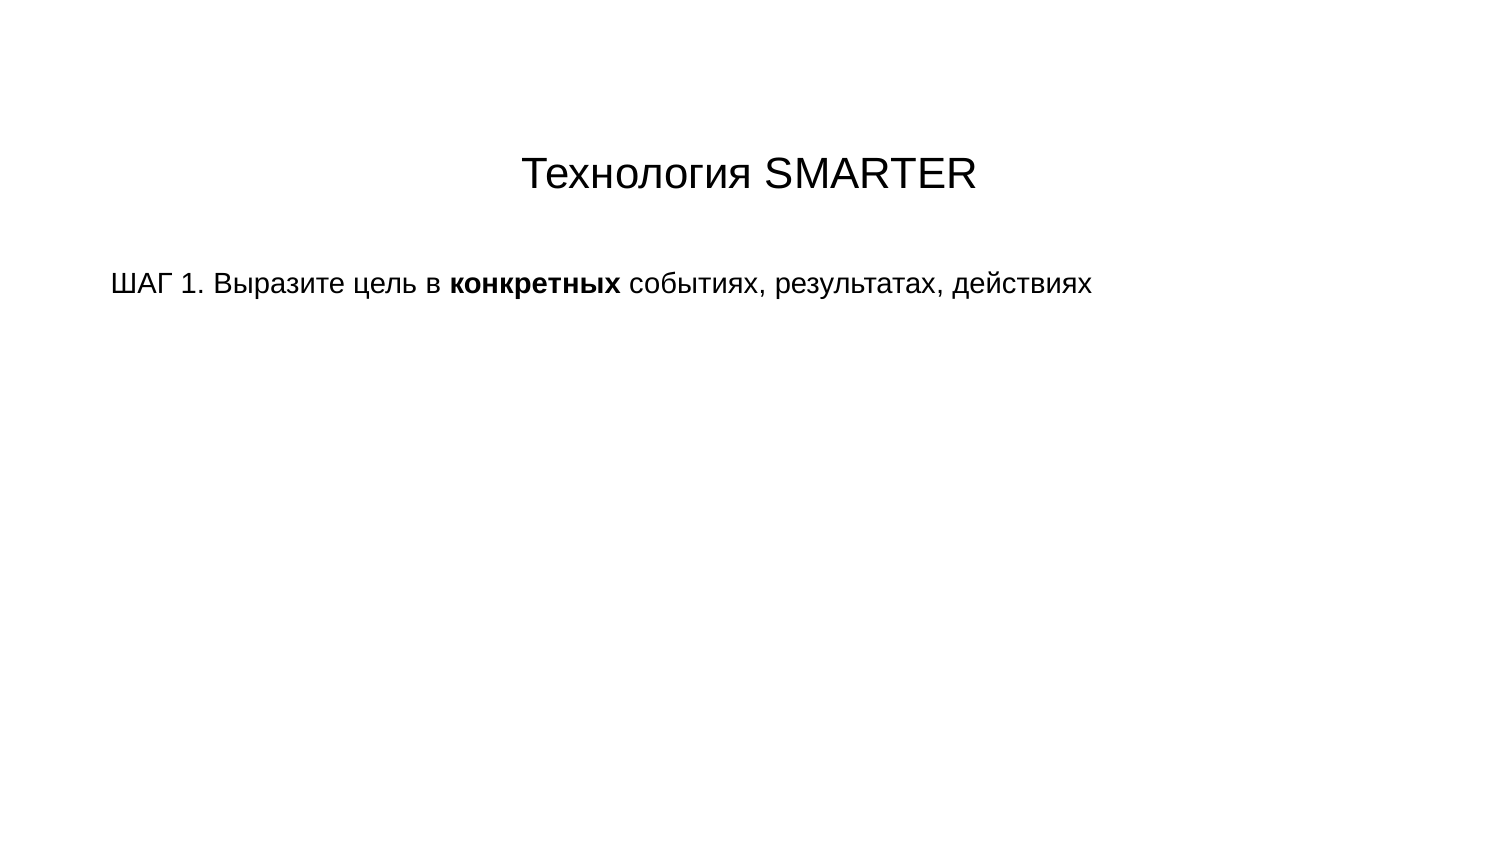

Технология SMARTER
ШАГ 1. Выразите цель в конкретных событиях, результатах, действиях